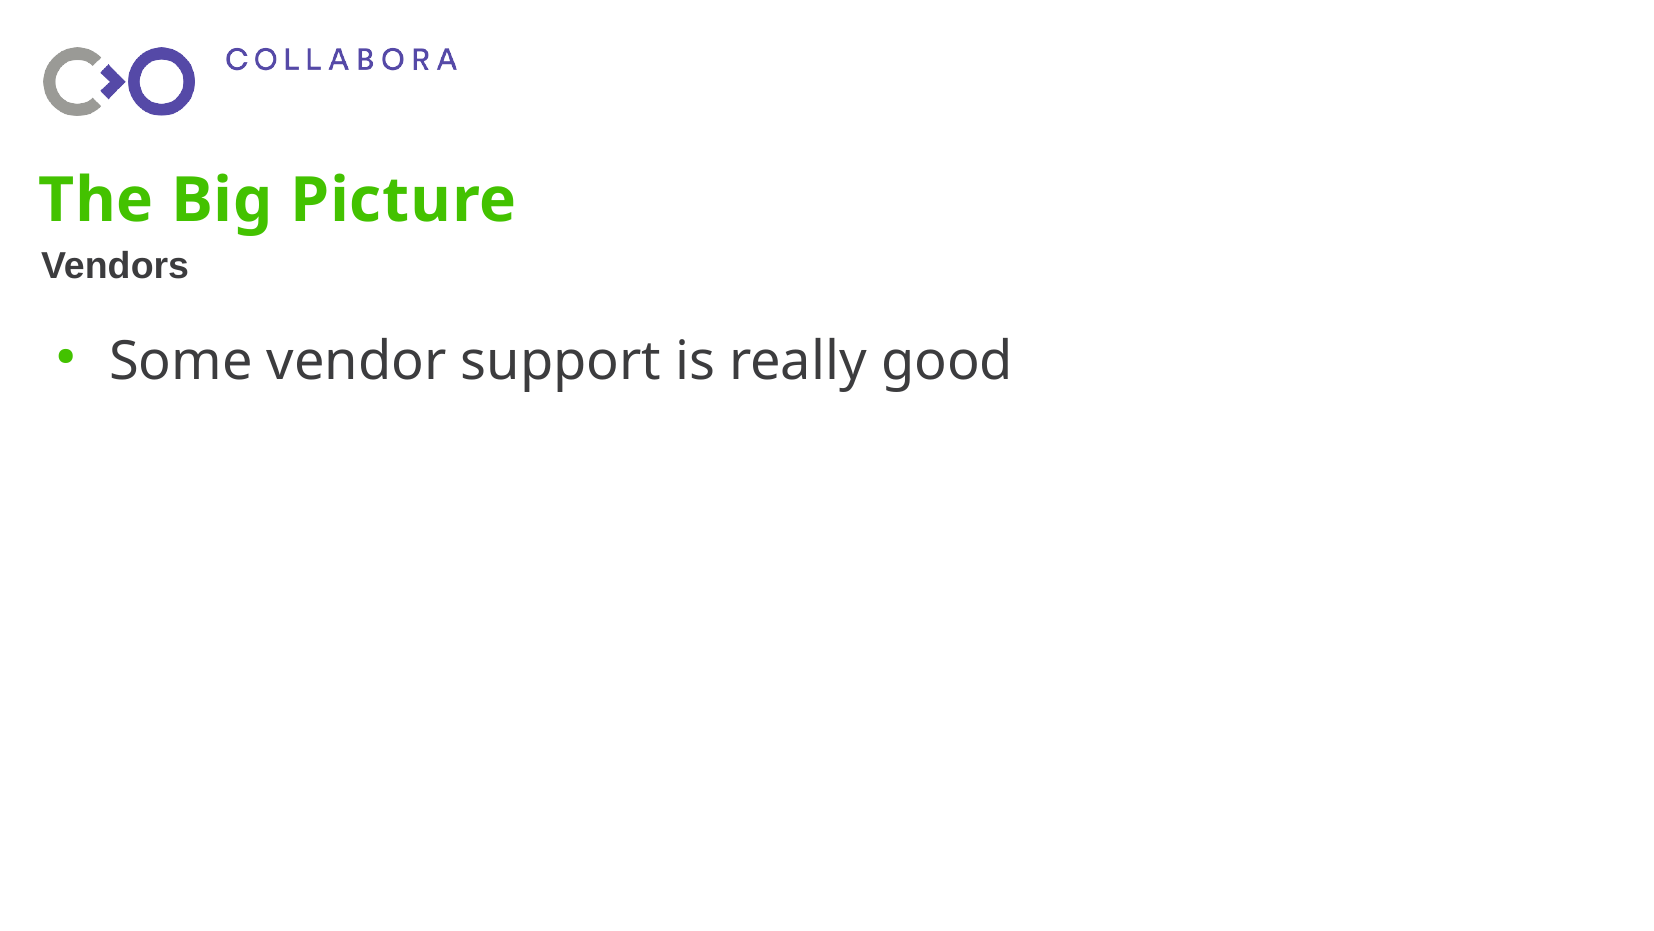

# The Big Picture
Vendors
Some vendor support is really good